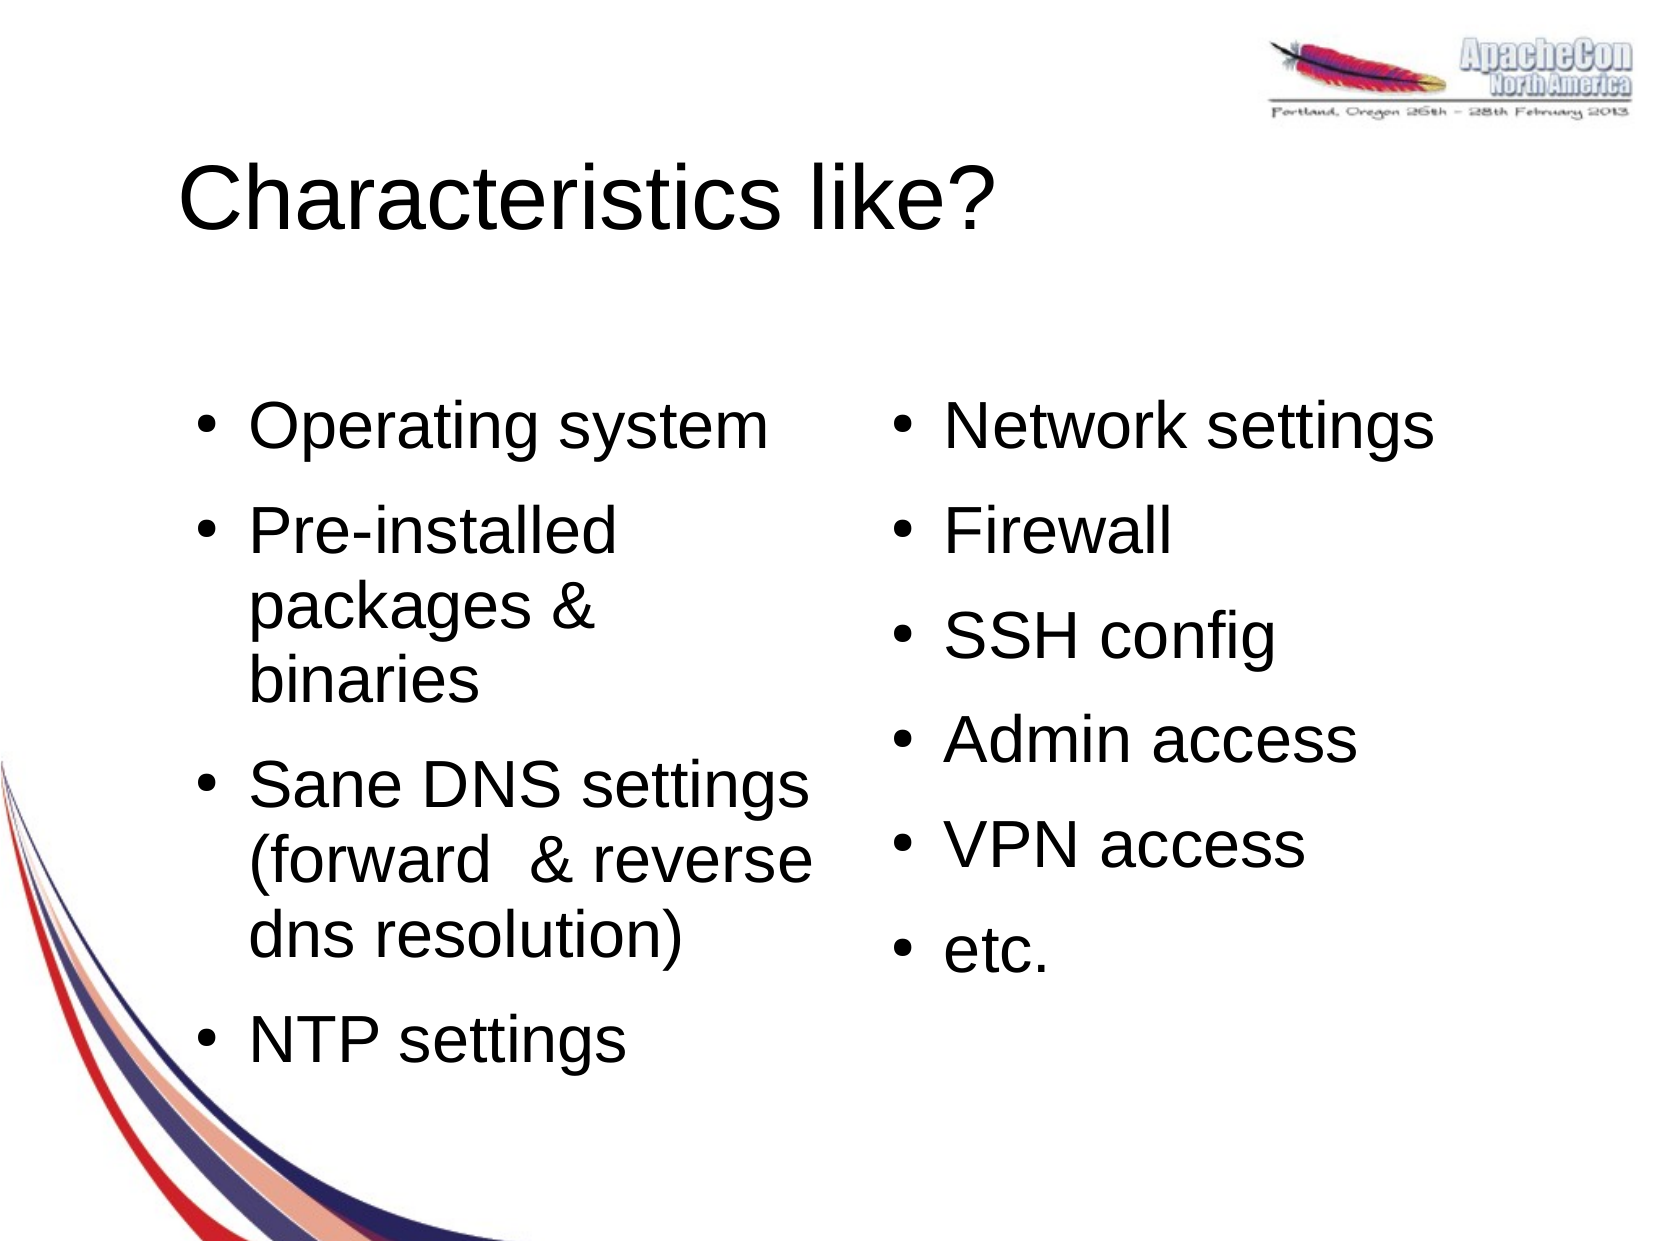

# Characteristics like?
Operating system
Pre-installed packages & binaries
Sane DNS settings (forward & reverse dns resolution)
NTP settings
Network settings
Firewall
SSH config
Admin access
VPN access
etc.